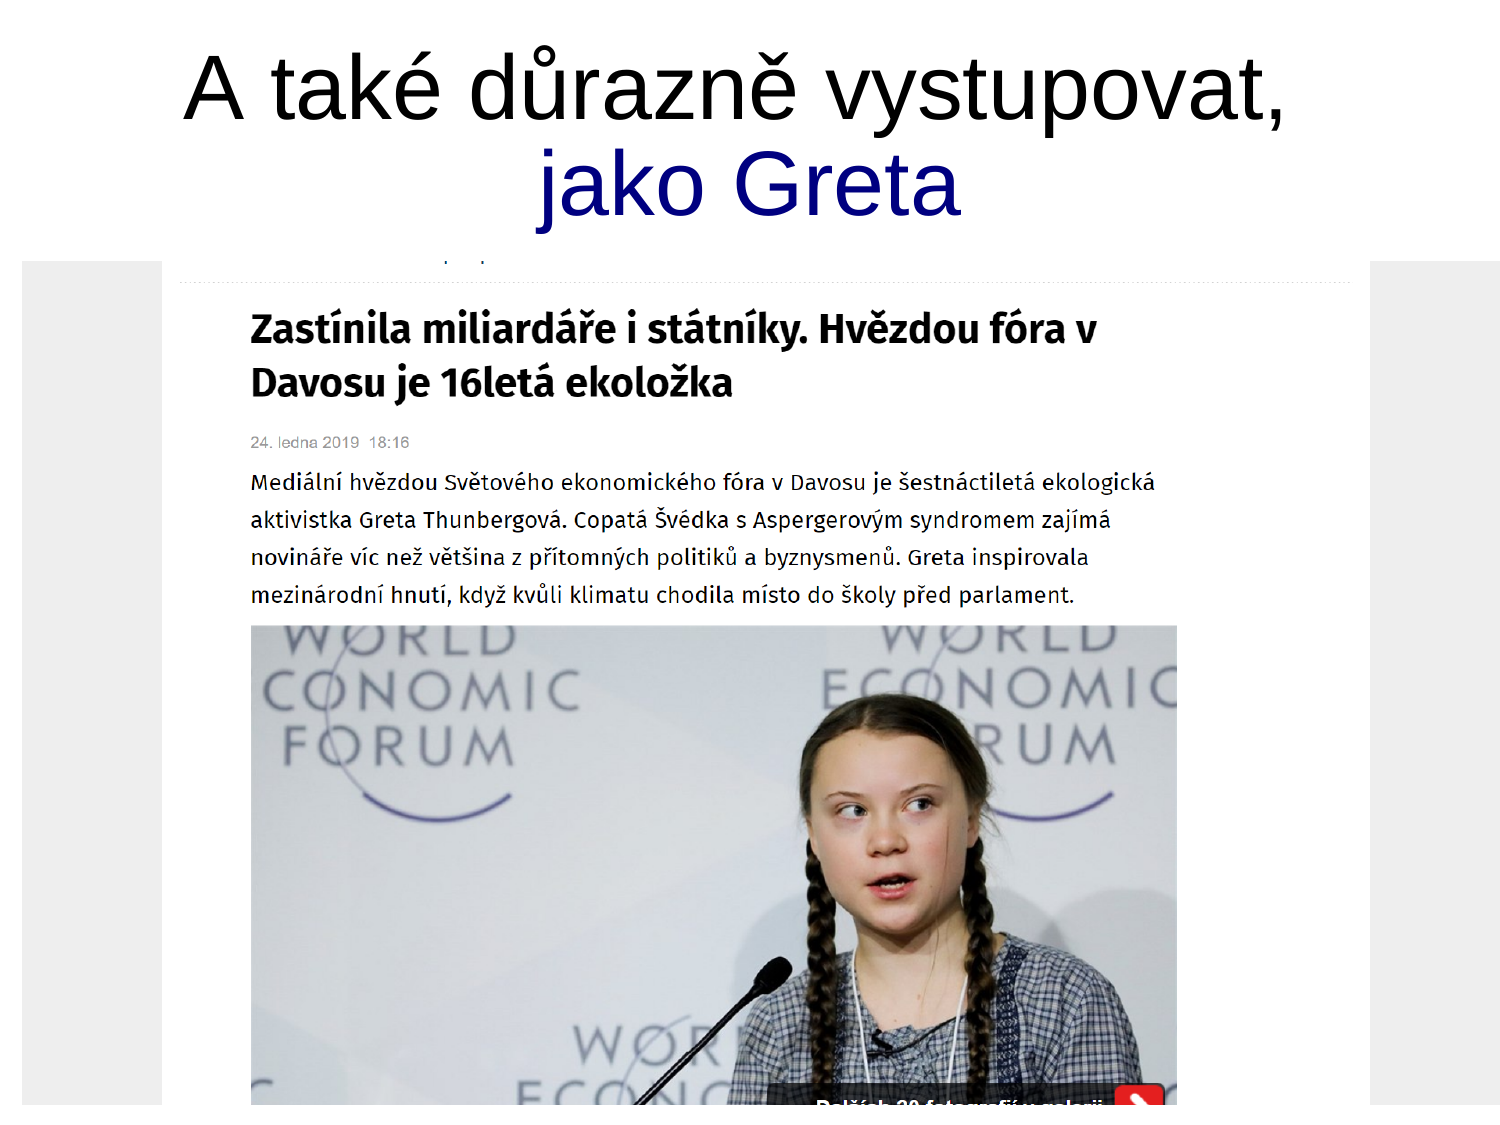

# A také důrazně vystupovat, jako Greta